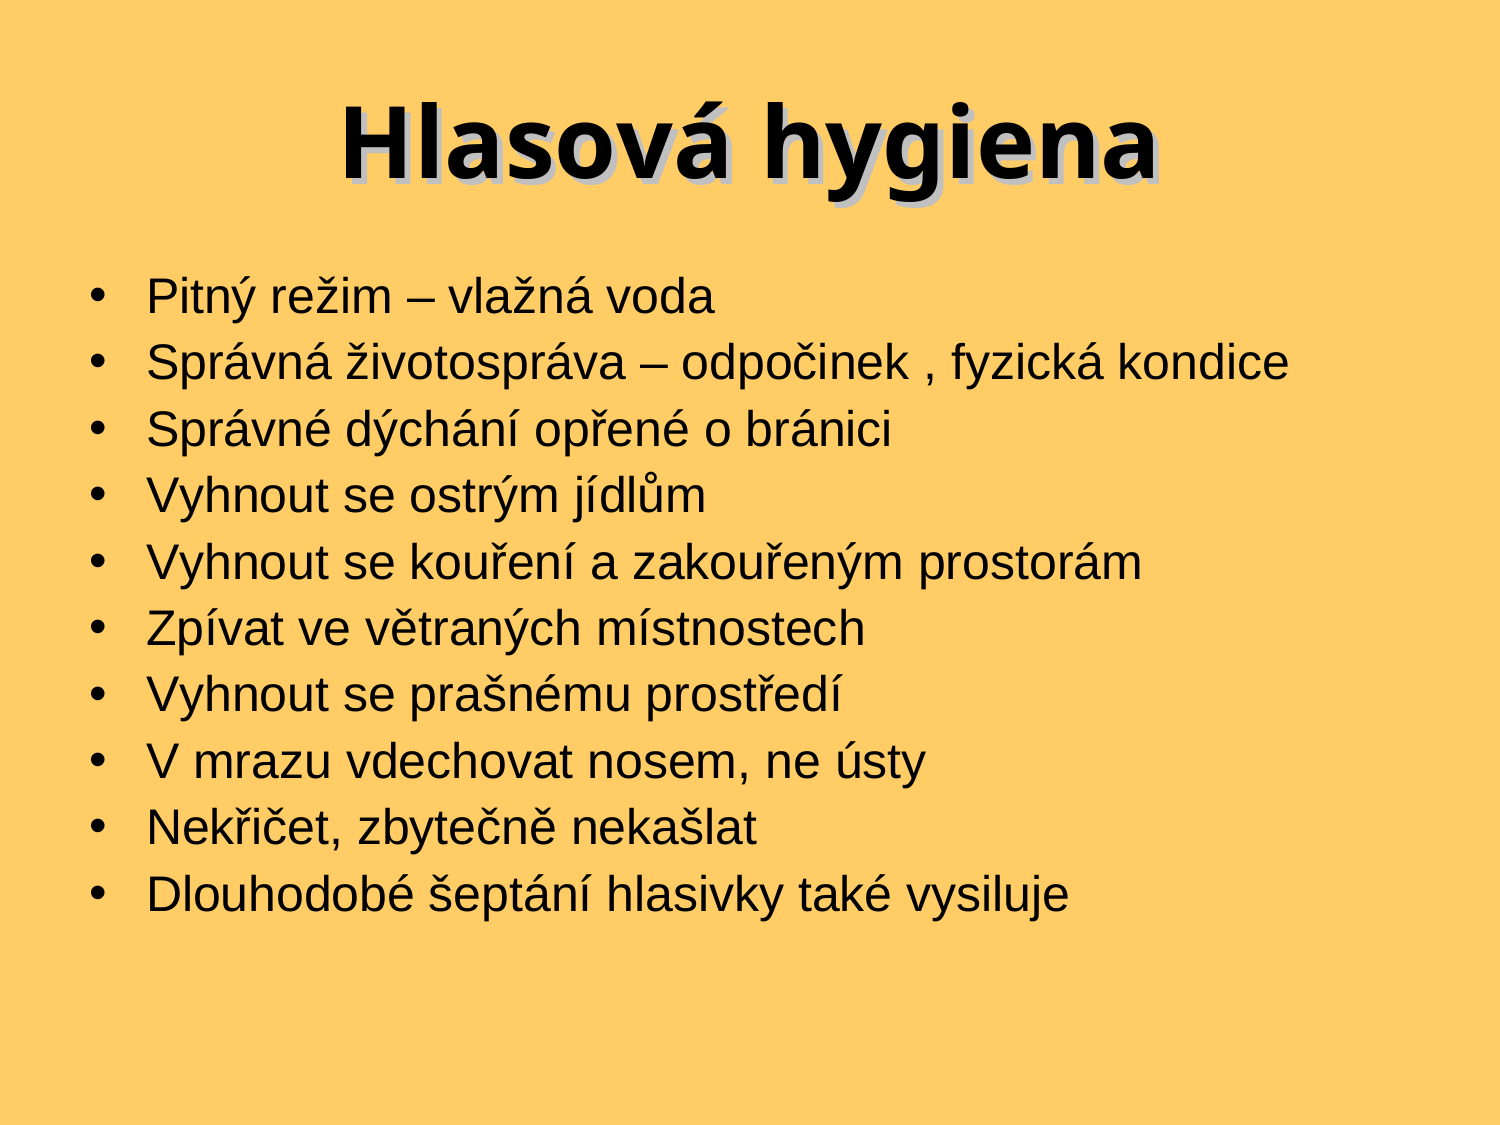

# Hlasová hygiena
Pitný režim – vlažná voda
Správná životospráva – odpočinek , fyzická kondice
Správné dýchání opřené o bránici
Vyhnout se ostrým jídlům
Vyhnout se kouření a zakouřeným prostorám
Zpívat ve větraných místnostech
Vyhnout se prašnému prostředí
V mrazu vdechovat nosem, ne ústy
Nekřičet, zbytečně nekašlat
Dlouhodobé šeptání hlasivky také vysiluje